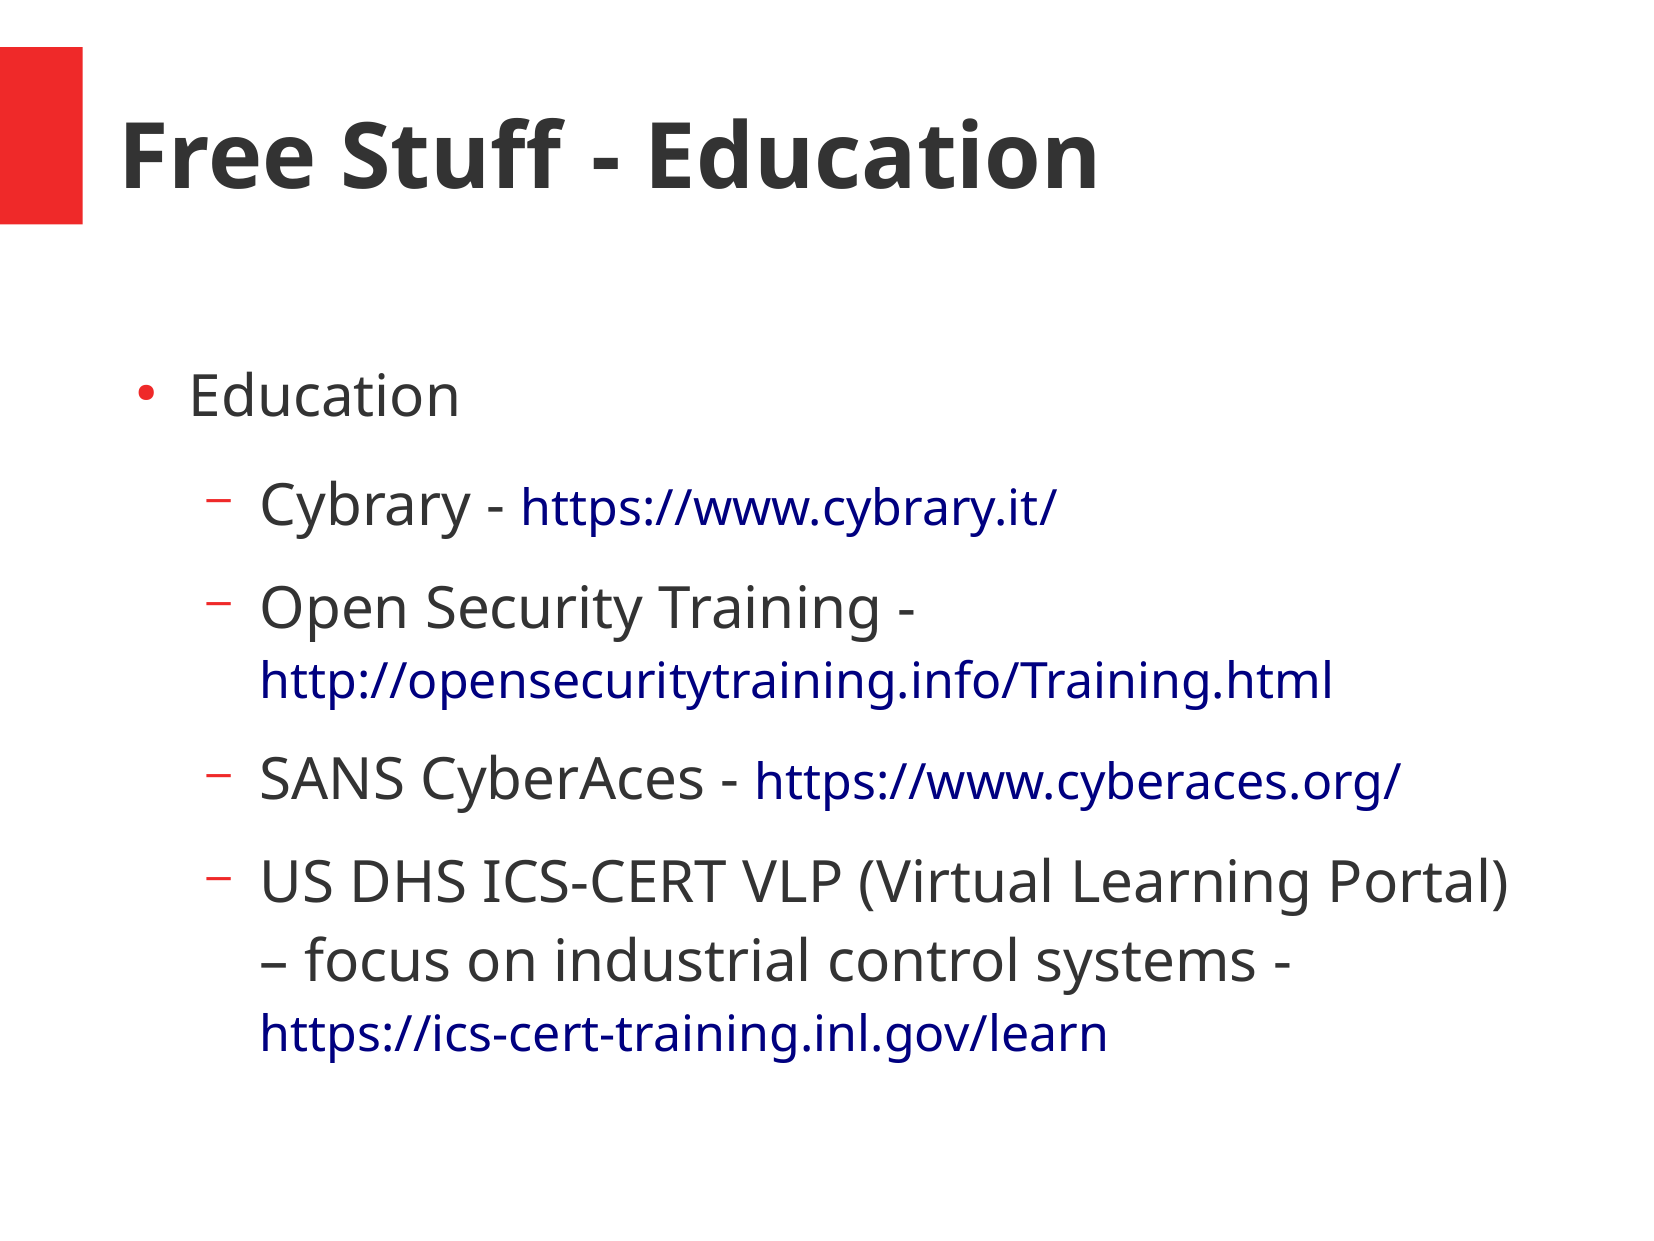

# Free Stuff	 - Education
Education
Cybrary - https://www.cybrary.it/
Open Security Training - http://opensecuritytraining.info/Training.html
SANS CyberAces - https://www.cyberaces.org/
US DHS ICS-CERT VLP (Virtual Learning Portal) – focus on industrial control systems - https://ics-cert-training.inl.gov/learn